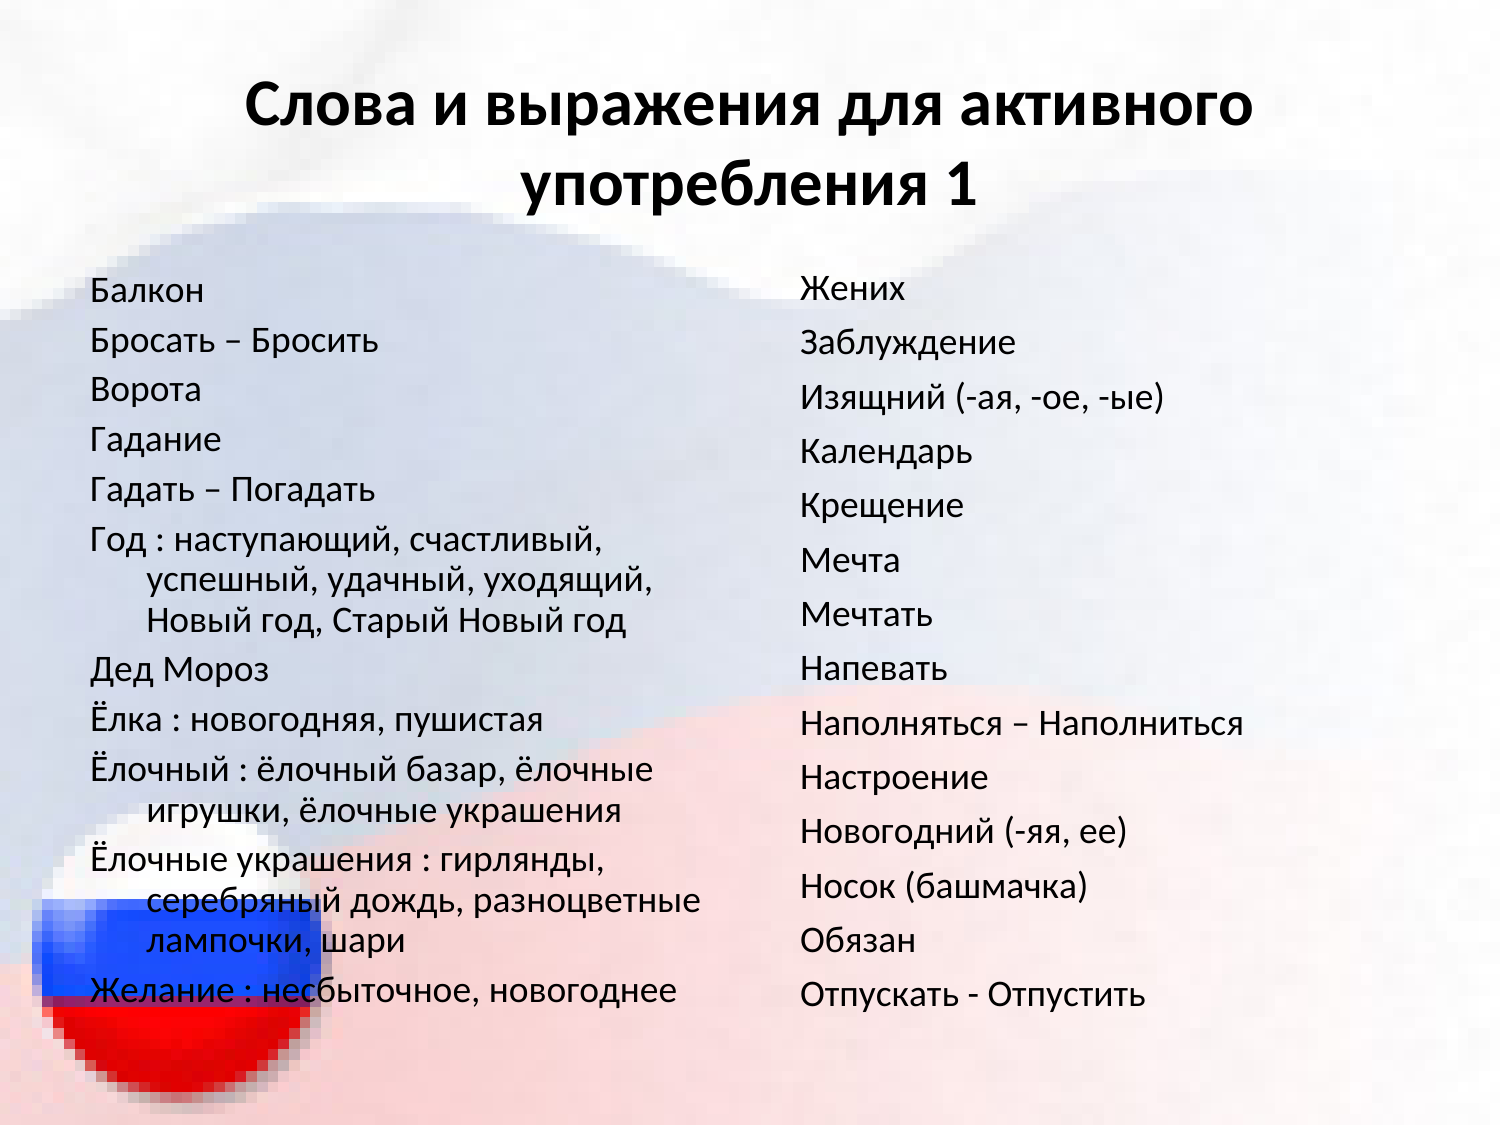

# Слова и выражения для активного употребления 1
Жених
Заблуждение
Изящний (-ая, -ое, -ые)
Календарь
Крещение
Мечта
Мечтать
Напевать
Наполняться – Наполниться
Настроение
Новогодний (-яя, ее)
Носок (башмачка)
Обязан
Отпускать - Отпустить
Балкон
Бросать – Бросить
Ворота
Гадание
Гадать – Погадать
Год : наступающий, счастливый, успешный, удачный, уходящий, Новый год, Старый Новый год
Дед Мороз
Ёлка : новогодняя, пушистая
Ёлочный : ёлочный базар, ёлочные игрушки, ёлочные украшения
Ёлочные украшения : гирлянды, серебряный дождь, разноцветные лампочки, шари
Желание : несбыточное, новогоднее